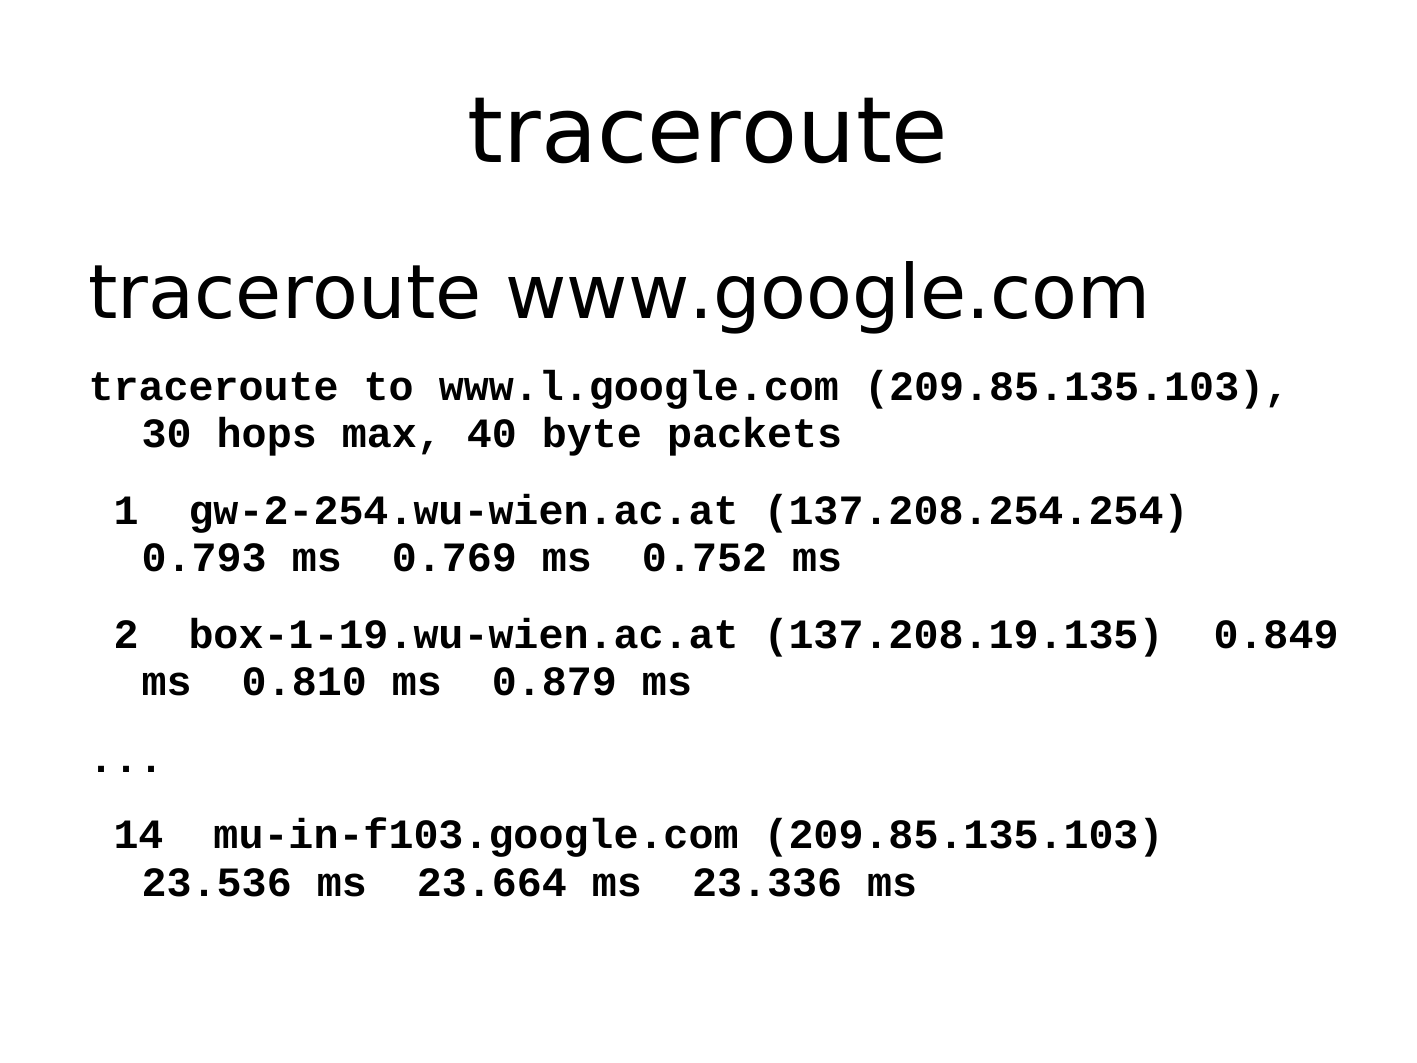

# traceroute
traceroute www.google.com
traceroute to www.l.google.com (209.85.135.103), 30 hops max, 40 byte packets
 1 gw-2-254.wu-wien.ac.at (137.208.254.254) 0.793 ms 0.769 ms 0.752 ms
 2 box-1-19.wu-wien.ac.at (137.208.19.135) 0.849 ms 0.810 ms 0.879 ms
...
 14 mu-in-f103.google.com (209.85.135.103) 23.536 ms 23.664 ms 23.336 ms